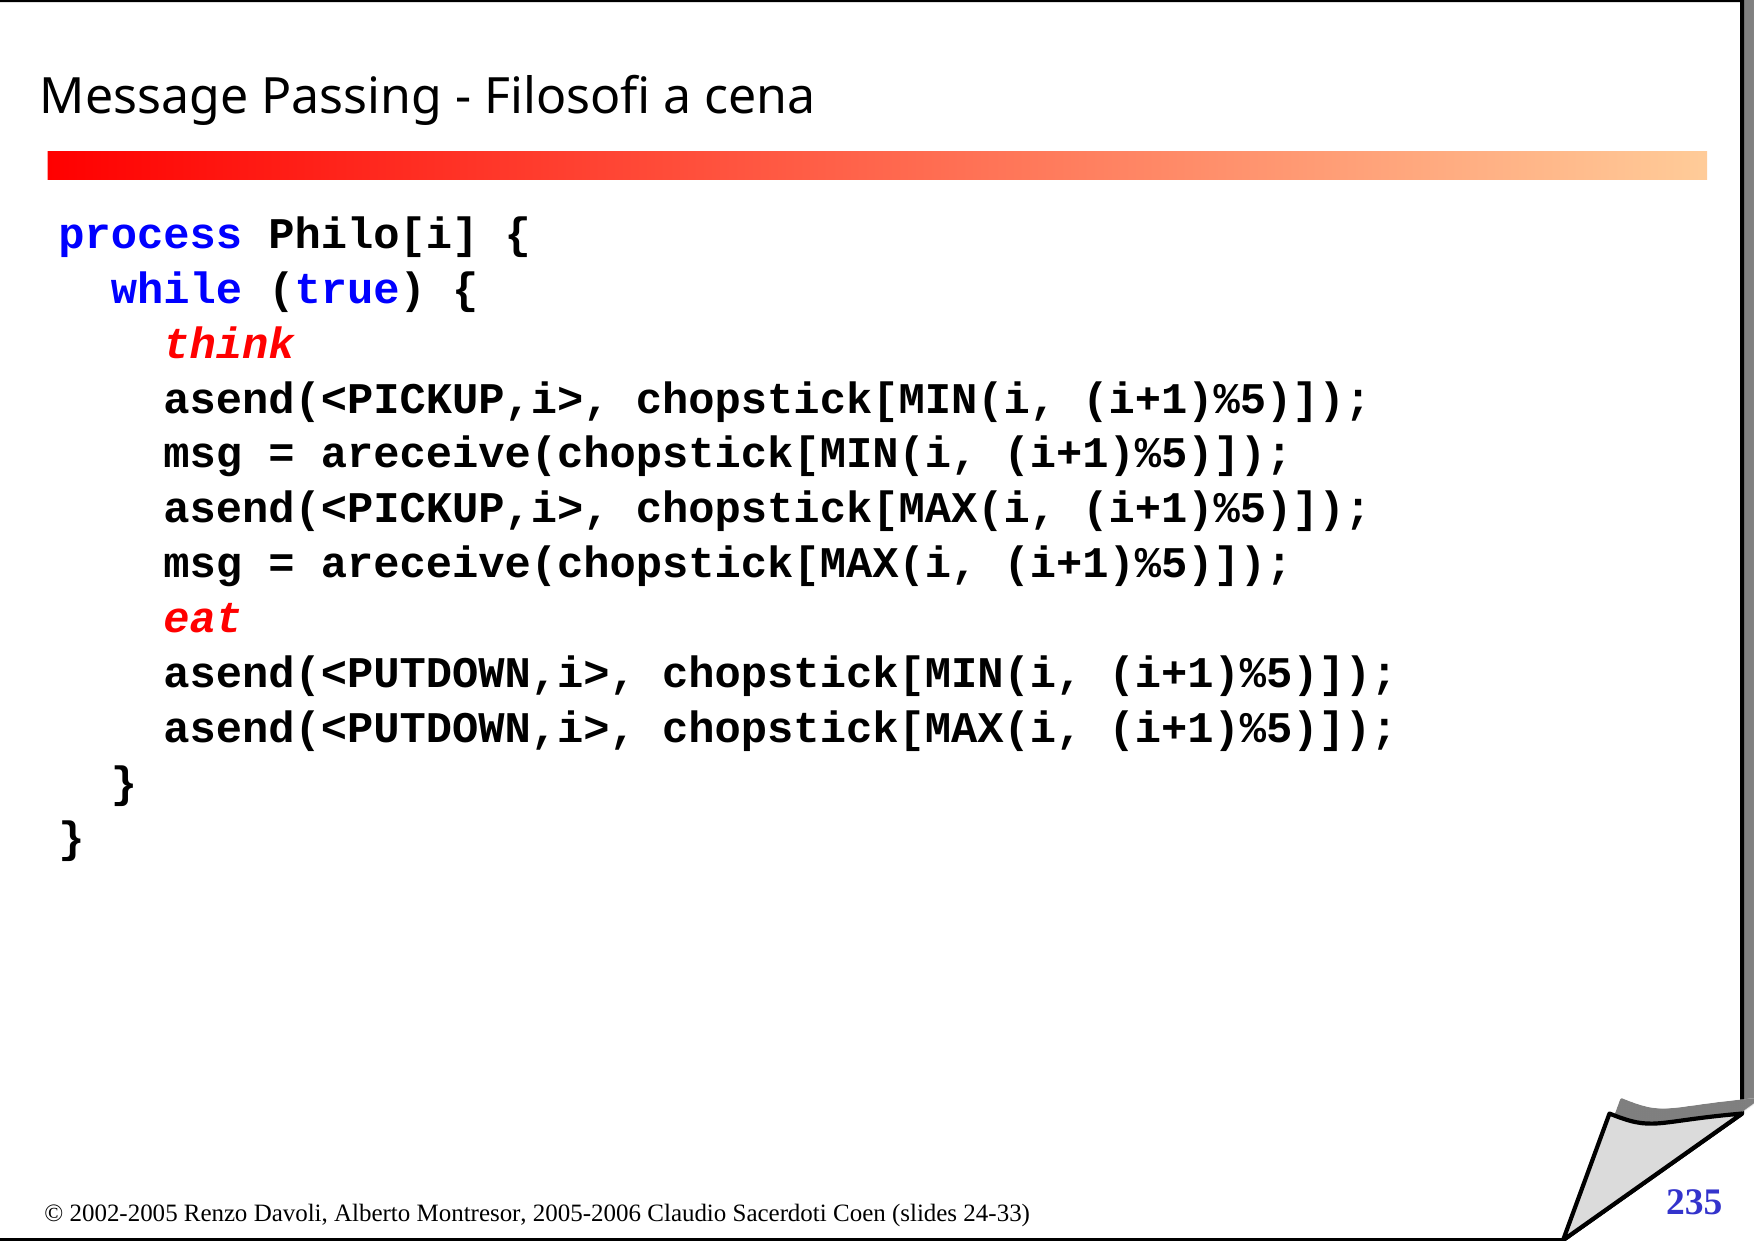

# Message Passing - Filosofi a cena
process Philo[i] {
 while (true) {
 think
 asend(<PICKUP,i>, chopstick[MIN(i, (i+1)%5)]);
 msg = areceive(chopstick[MIN(i, (i+1)%5)]);
 asend(<PICKUP,i>, chopstick[MAX(i, (i+1)%5)]);
 msg = areceive(chopstick[MAX(i, (i+1)%5)]);
 eat
 asend(<PUTDOWN,i>, chopstick[MIN(i, (i+1)%5)]);
 asend(<PUTDOWN,i>, chopstick[MAX(i, (i+1)%5)]);
 }
}